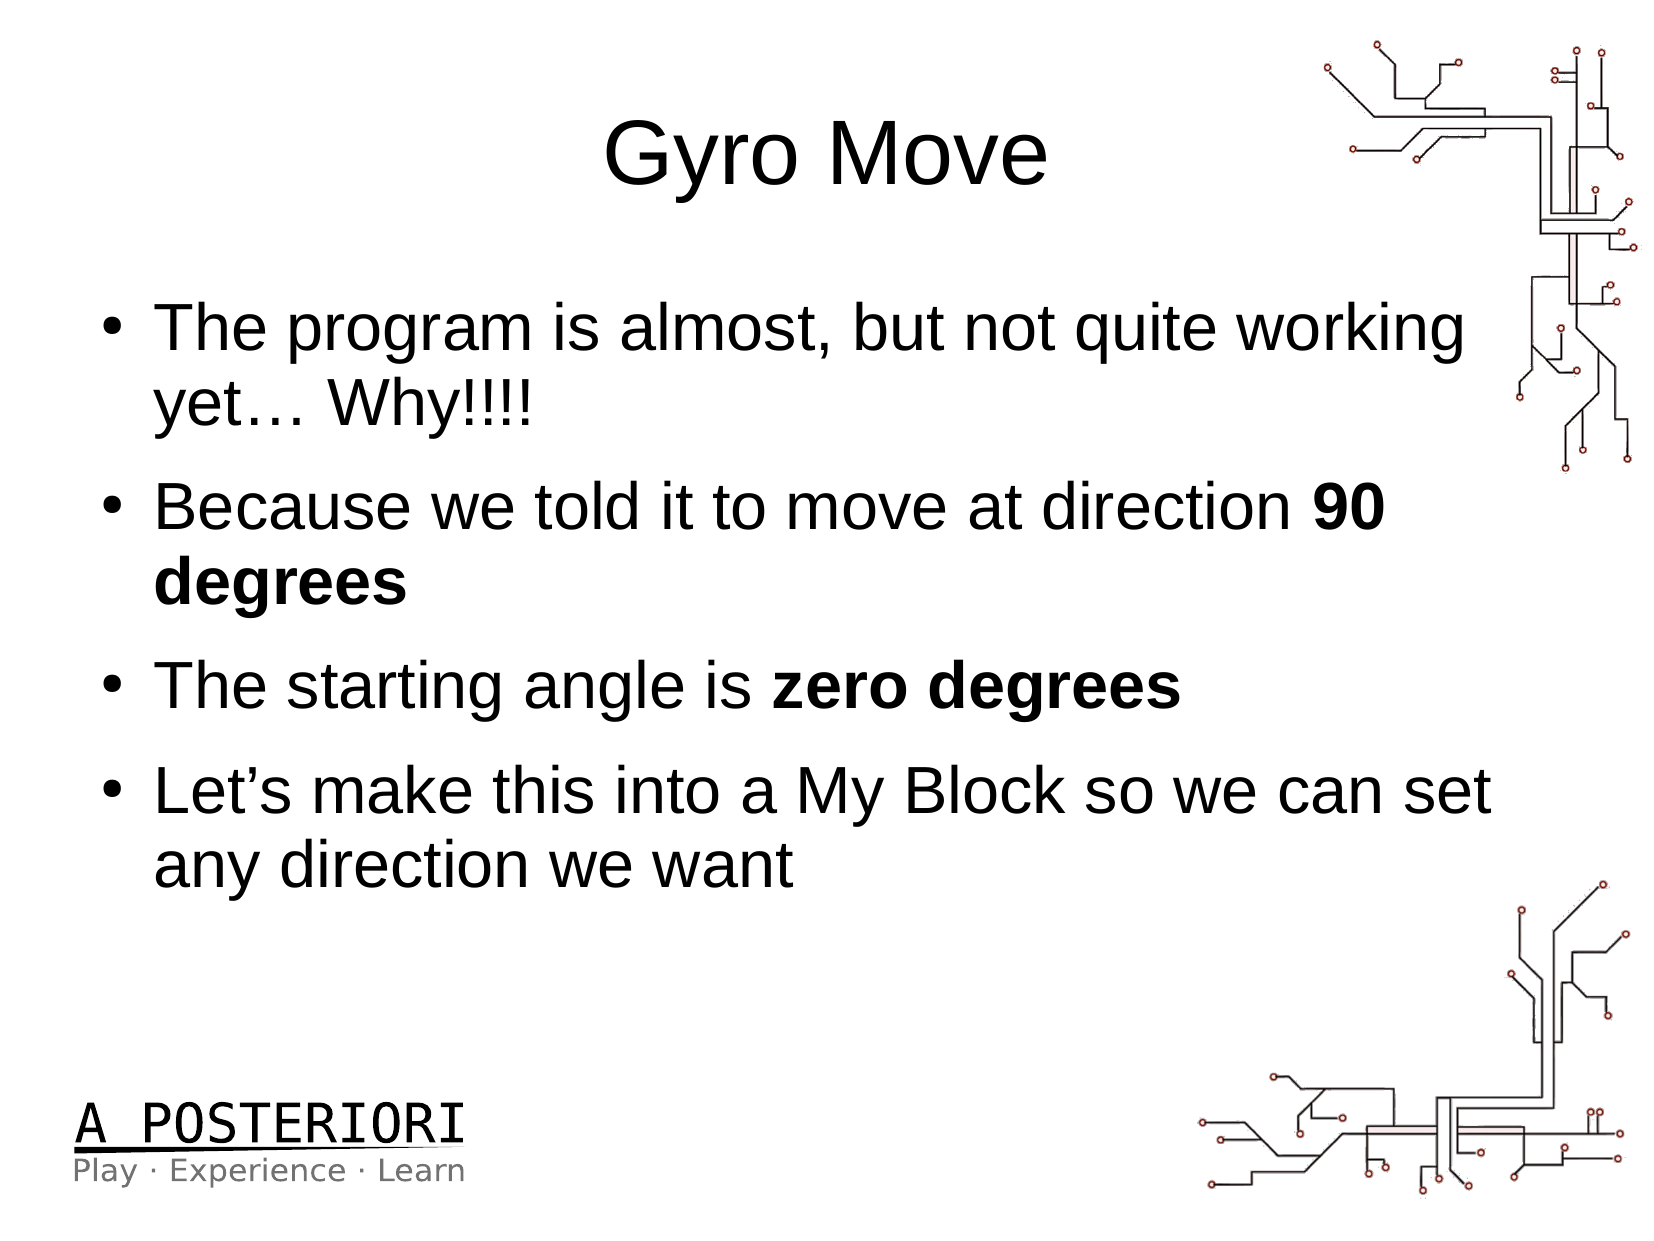

# Gyro Move
The program is almost, but not quite working yet… Why!!!!
Because we told it to move at direction 90 degrees
The starting angle is zero degrees
Let’s make this into a My Block so we can set any direction we want